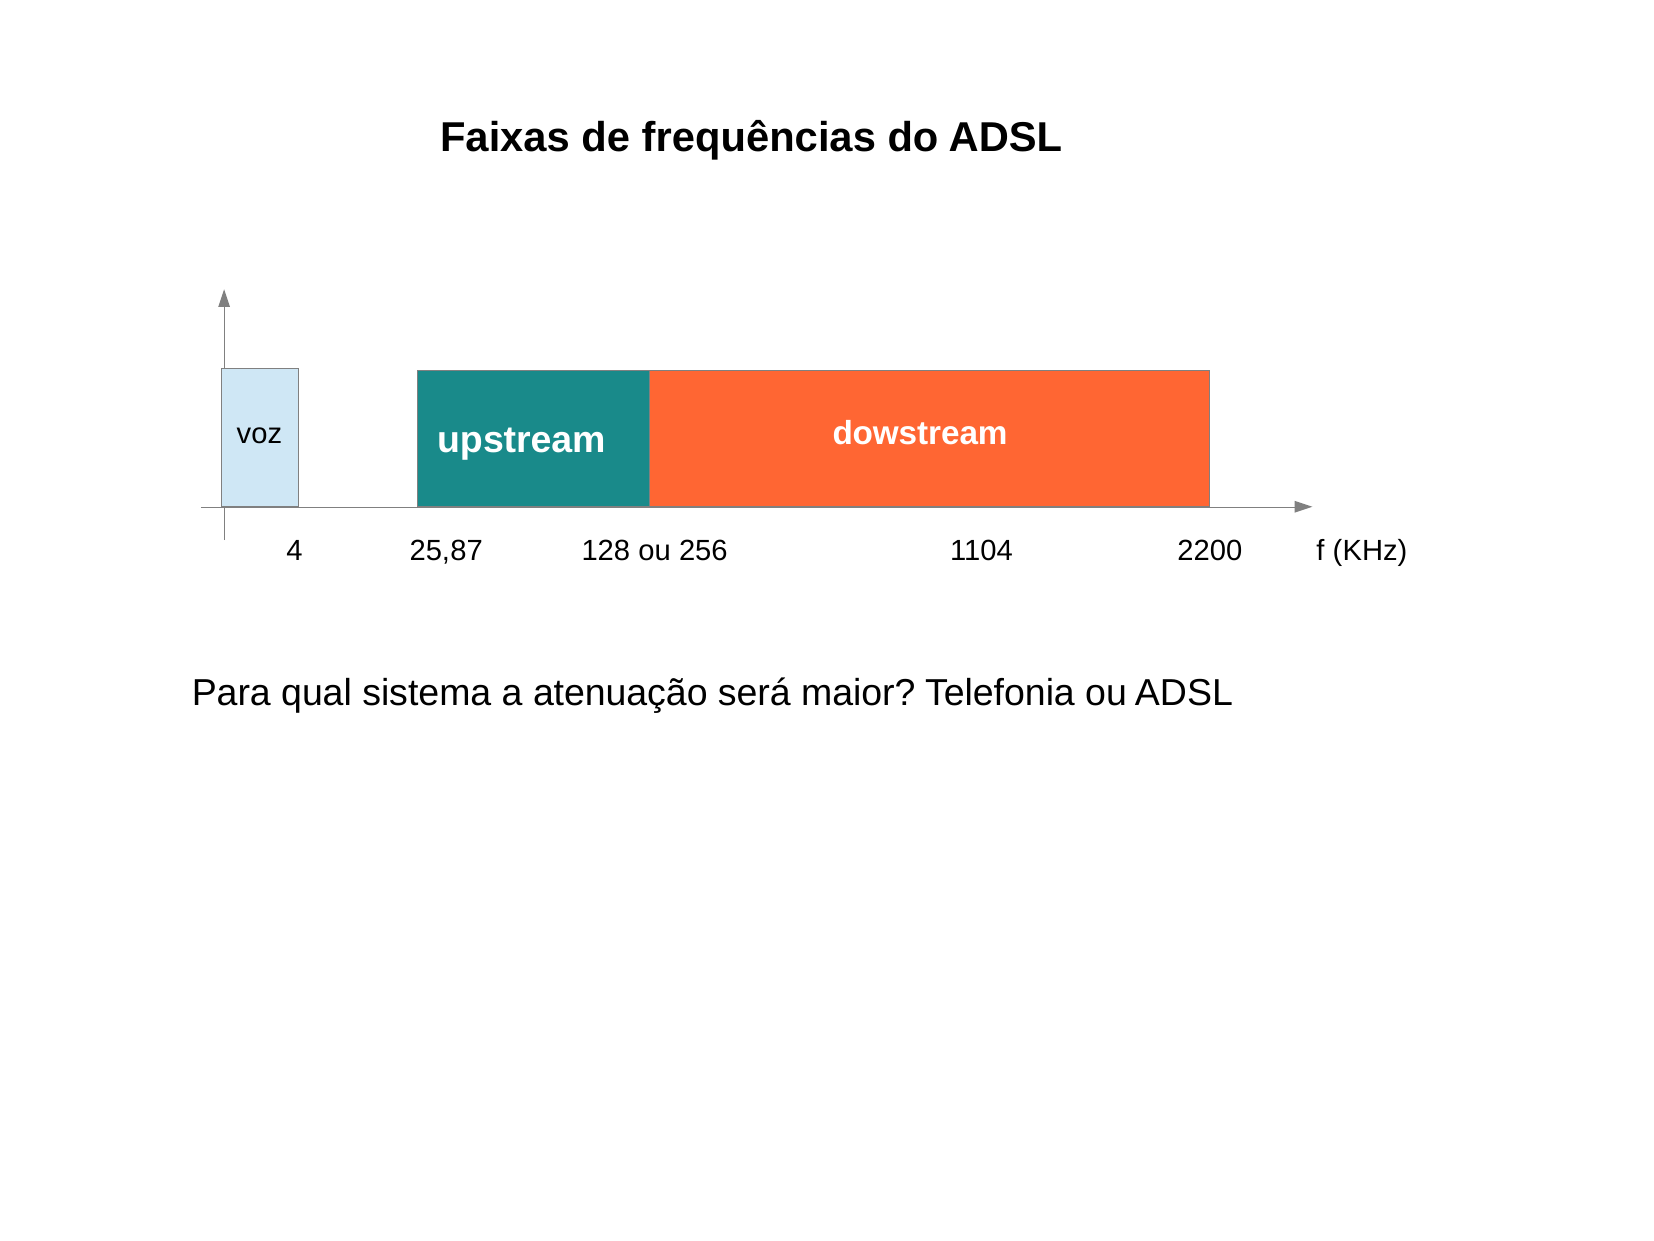

Faixas de frequências do ADSL
dowstream
voz
upstream
4 25,87 128 ou 256 1104 2200 f (KHz)
Para qual sistema a atenuação será maior? Telefonia ou ADSL